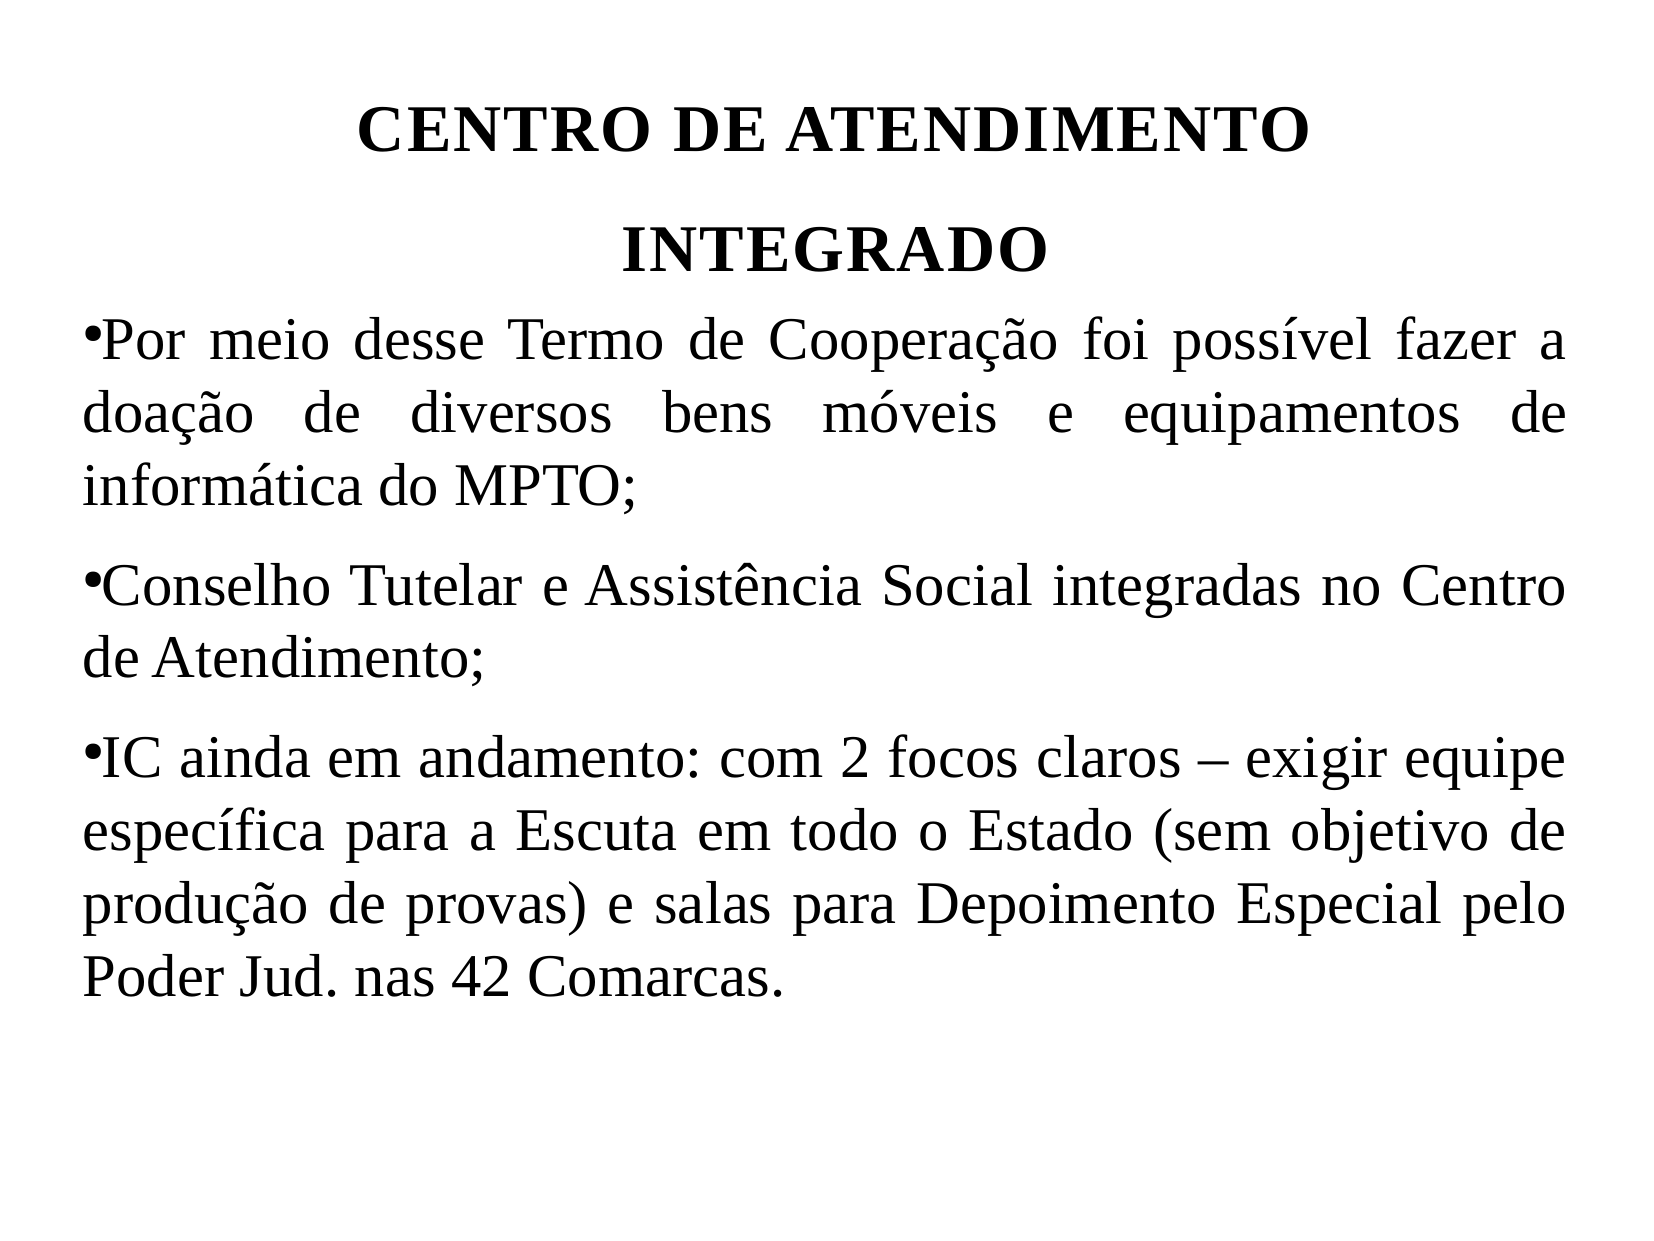

# CENTRO DE ATENDIMENTO INTEGRADO
Por meio desse Termo de Cooperação foi possível fazer a doação de diversos bens móveis e equipamentos de informática do MPTO;
Conselho Tutelar e Assistência Social integradas no Centro de Atendimento;
IC ainda em andamento: com 2 focos claros – exigir equipe específica para a Escuta em todo o Estado (sem objetivo de produção de provas) e salas para Depoimento Especial pelo Poder Jud. nas 42 Comarcas.